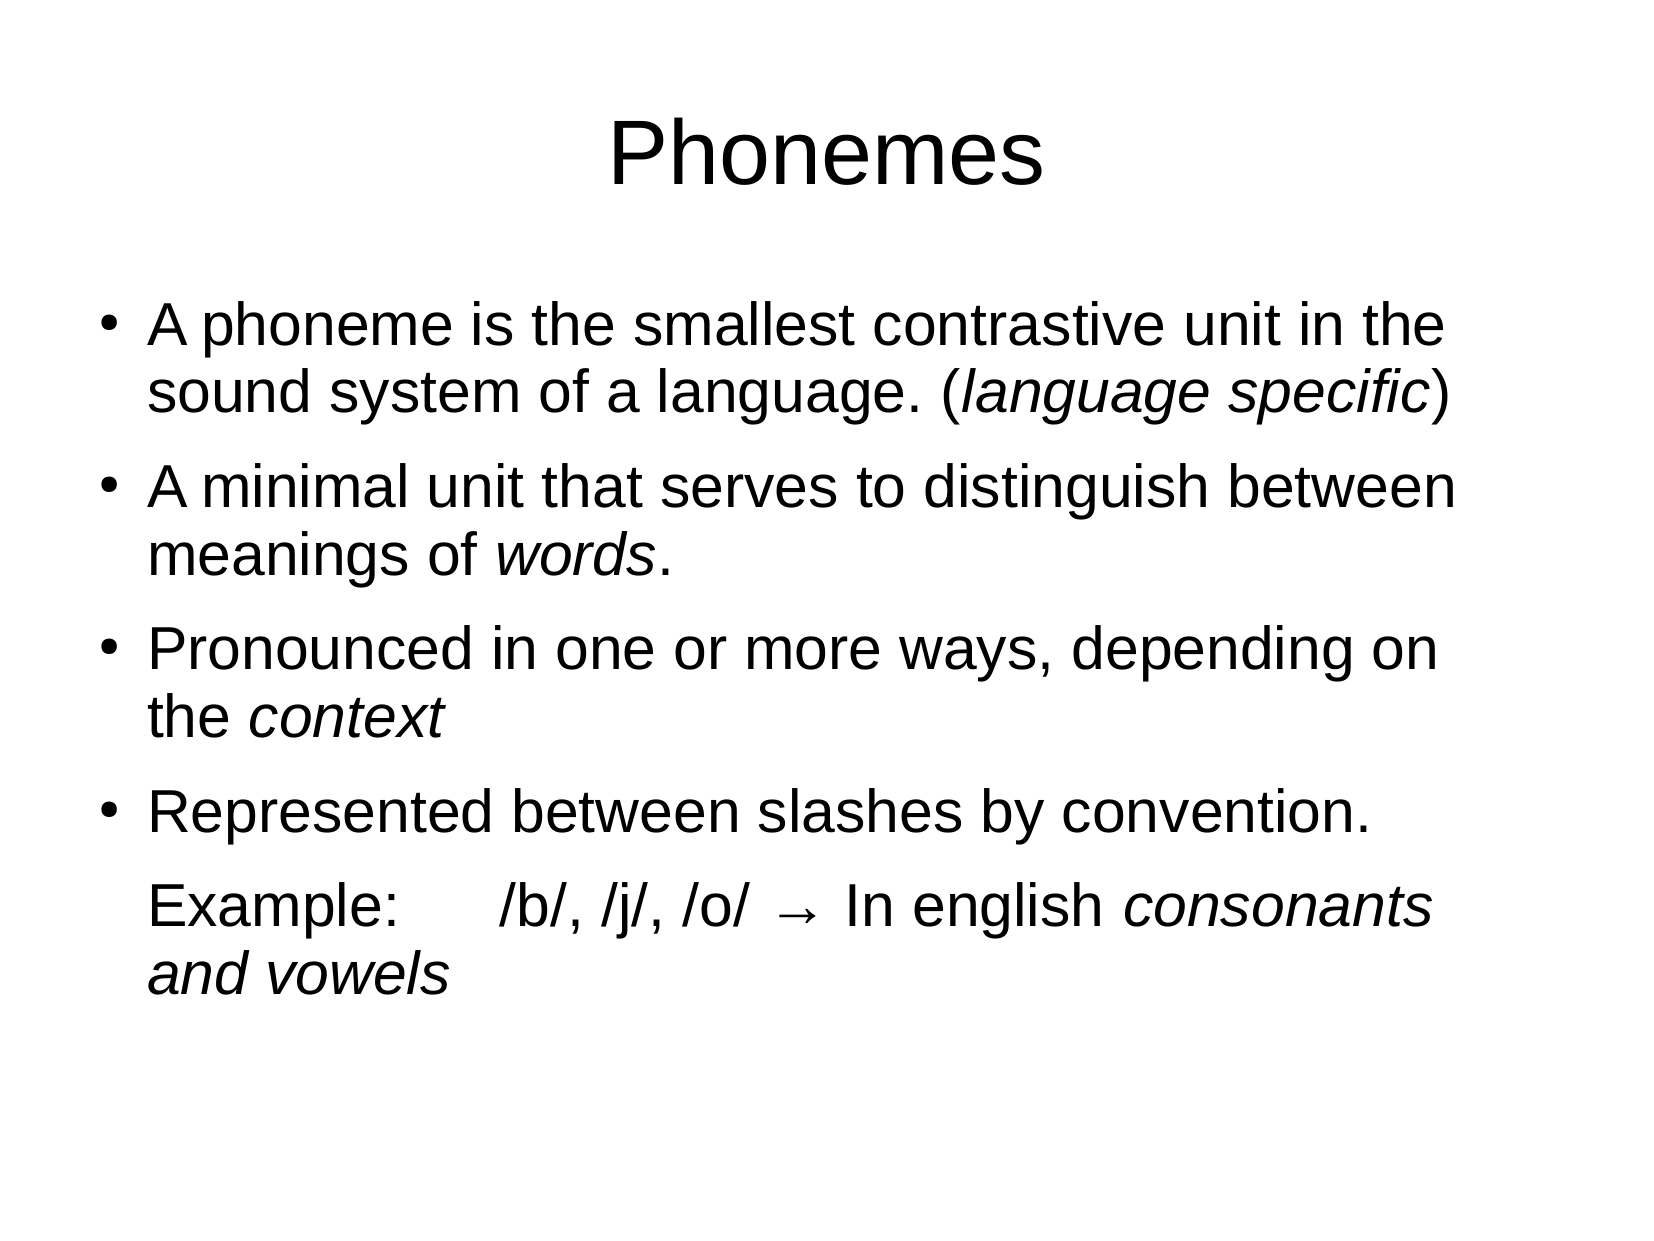

# Phonemes
A phoneme is the smallest contrastive unit in the sound system of a language. (language specific)
A minimal unit that serves to distinguish between meanings of words.
Pronounced in one or more ways, depending on the context
Represented between slashes by convention.
Example: 	 /b/, /j/, /o/ → In english consonants and vowels